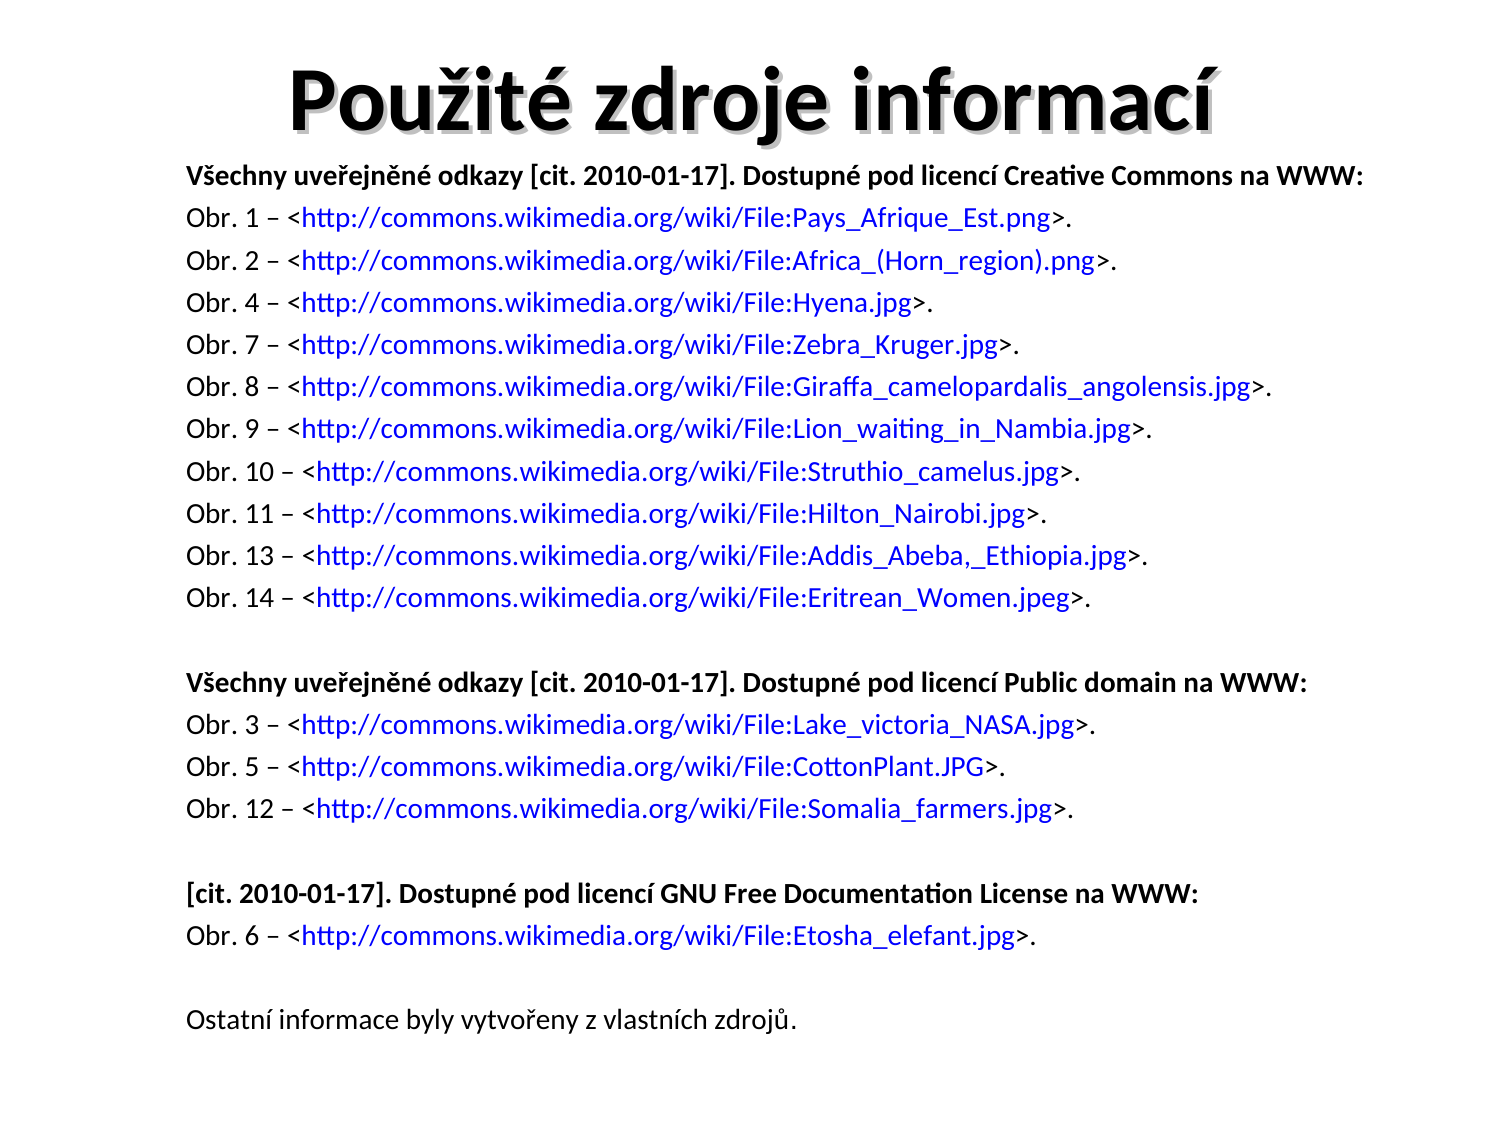

# Použité zdroje informací
Všechny uveřejněné odkazy [cit. 2010-01-17]. Dostupné pod licencí Creative Commons na WWW:
Obr. 1 – <http://commons.wikimedia.org/wiki/File:Pays_Afrique_Est.png>.
Obr. 2 – <http://commons.wikimedia.org/wiki/File:Africa_(Horn_region).png>.
Obr. 4 – <http://commons.wikimedia.org/wiki/File:Hyena.jpg>.
Obr. 7 – <http://commons.wikimedia.org/wiki/File:Zebra_Kruger.jpg>.
Obr. 8 – <http://commons.wikimedia.org/wiki/File:Giraffa_camelopardalis_angolensis.jpg>.
Obr. 9 – <http://commons.wikimedia.org/wiki/File:Lion_waiting_in_Nambia.jpg>.
Obr. 10 – <http://commons.wikimedia.org/wiki/File:Struthio_camelus.jpg>.
Obr. 11 – <http://commons.wikimedia.org/wiki/File:Hilton_Nairobi.jpg>.
Obr. 13 – <http://commons.wikimedia.org/wiki/File:Addis_Abeba,_Ethiopia.jpg>.
Obr. 14 – <http://commons.wikimedia.org/wiki/File:Eritrean_Women.jpeg>.
Všechny uveřejněné odkazy [cit. 2010-01-17]. Dostupné pod licencí Public domain na WWW:
Obr. 3 – <http://commons.wikimedia.org/wiki/File:Lake_victoria_NASA.jpg>.
Obr. 5 – <http://commons.wikimedia.org/wiki/File:CottonPlant.JPG>.
Obr. 12 – <http://commons.wikimedia.org/wiki/File:Somalia_farmers.jpg>.
[cit. 2010-01-17]. Dostupné pod licencí GNU Free Documentation License na WWW:
Obr. 6 – <http://commons.wikimedia.org/wiki/File:Etosha_elefant.jpg>.
Ostatní informace byly vytvořeny z vlastních zdrojů.